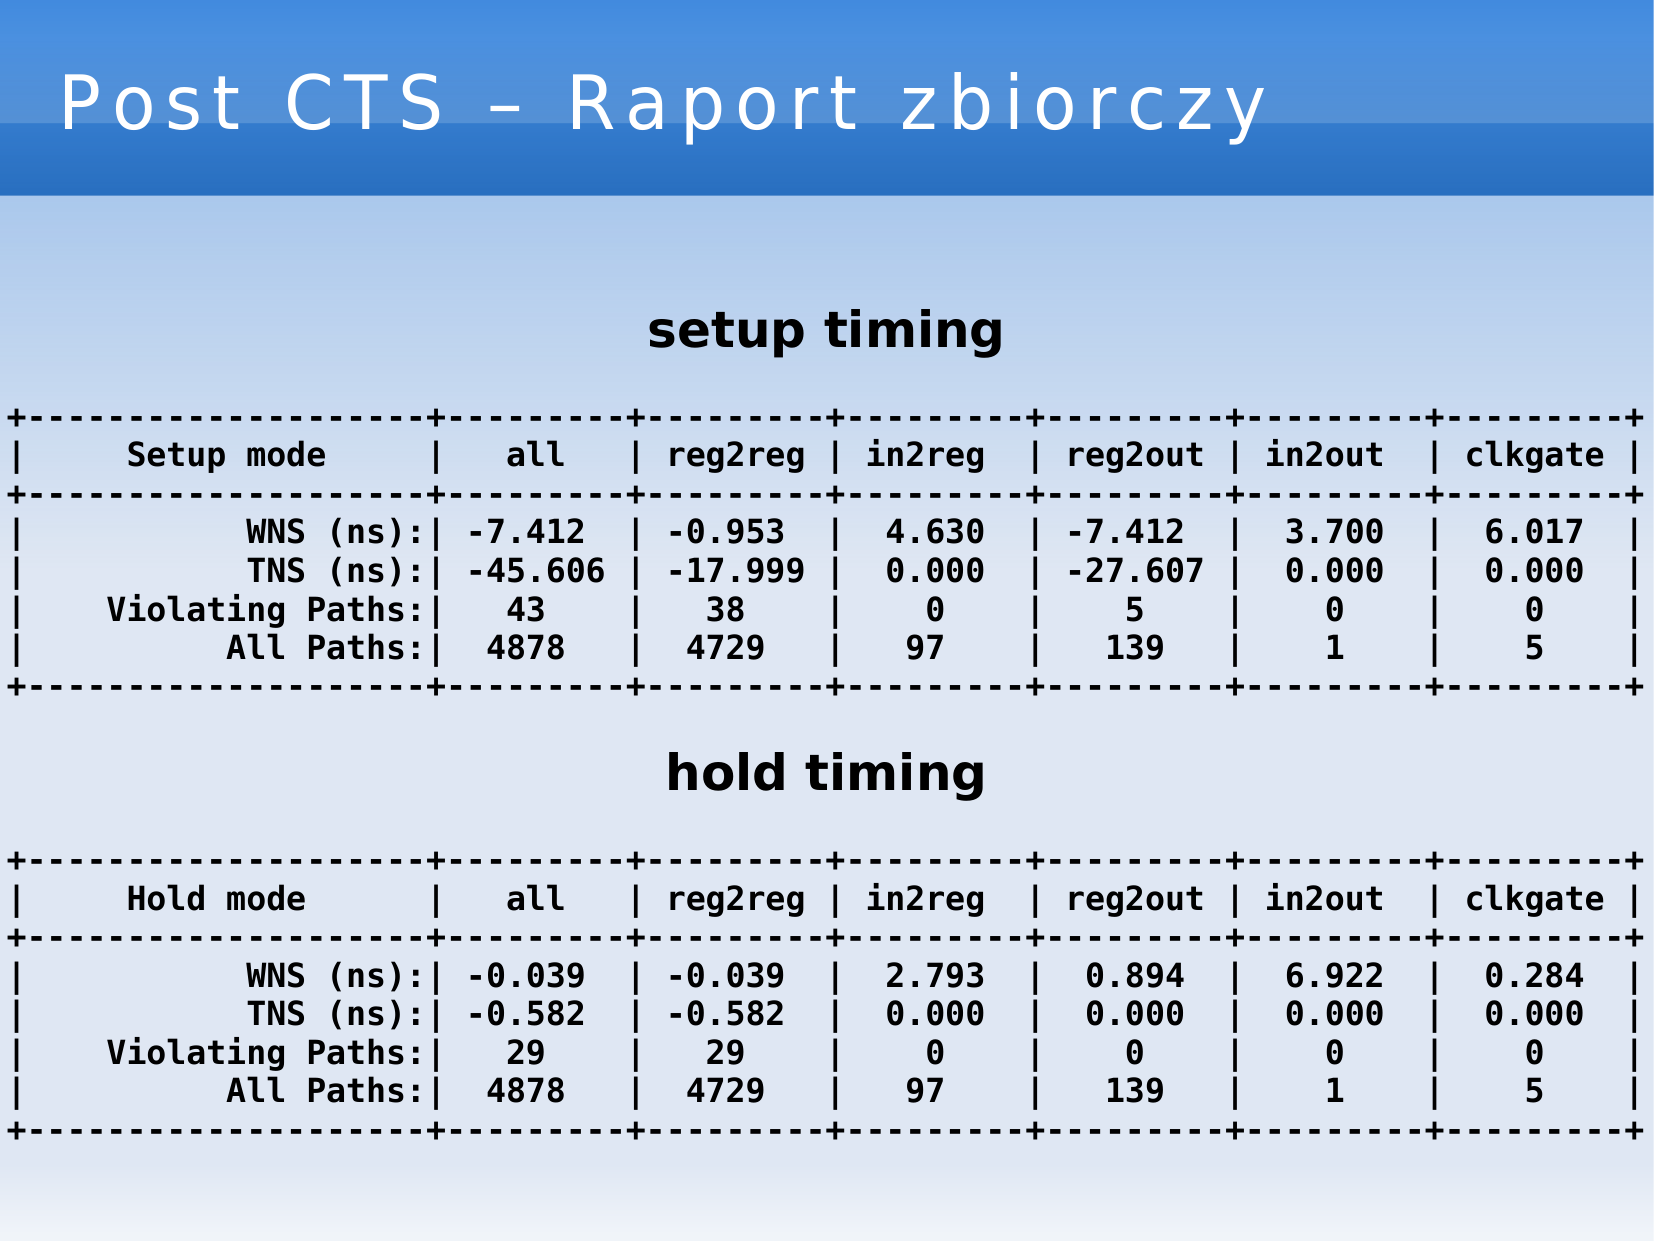

# Post CTS – Raport zbiorczy
setup timing
+--------------------+---------+---------+---------+---------+---------+---------+
| Setup mode | all | reg2reg | in2reg | reg2out | in2out | clkgate |
+--------------------+---------+---------+---------+---------+---------+---------+
| WNS (ns):| -7.412 | -0.953 | 4.630 | -7.412 | 3.700 | 6.017 |
| TNS (ns):| -45.606 | -17.999 | 0.000 | -27.607 | 0.000 | 0.000 |
| Violating Paths:| 43 | 38 | 0 | 5 | 0 | 0 |
| All Paths:| 4878 | 4729 | 97 | 139 | 1 | 5 |
+--------------------+---------+---------+---------+---------+---------+---------+
hold timing
+--------------------+---------+---------+---------+---------+---------+---------+
| Hold mode | all | reg2reg | in2reg | reg2out | in2out | clkgate |
+--------------------+---------+---------+---------+---------+---------+---------+
| WNS (ns):| -0.039 | -0.039 | 2.793 | 0.894 | 6.922 | 0.284 |
| TNS (ns):| -0.582 | -0.582 | 0.000 | 0.000 | 0.000 | 0.000 |
| Violating Paths:| 29 | 29 | 0 | 0 | 0 | 0 |
| All Paths:| 4878 | 4729 | 97 | 139 | 1 | 5 |
+--------------------+---------+---------+---------+---------+---------+---------+